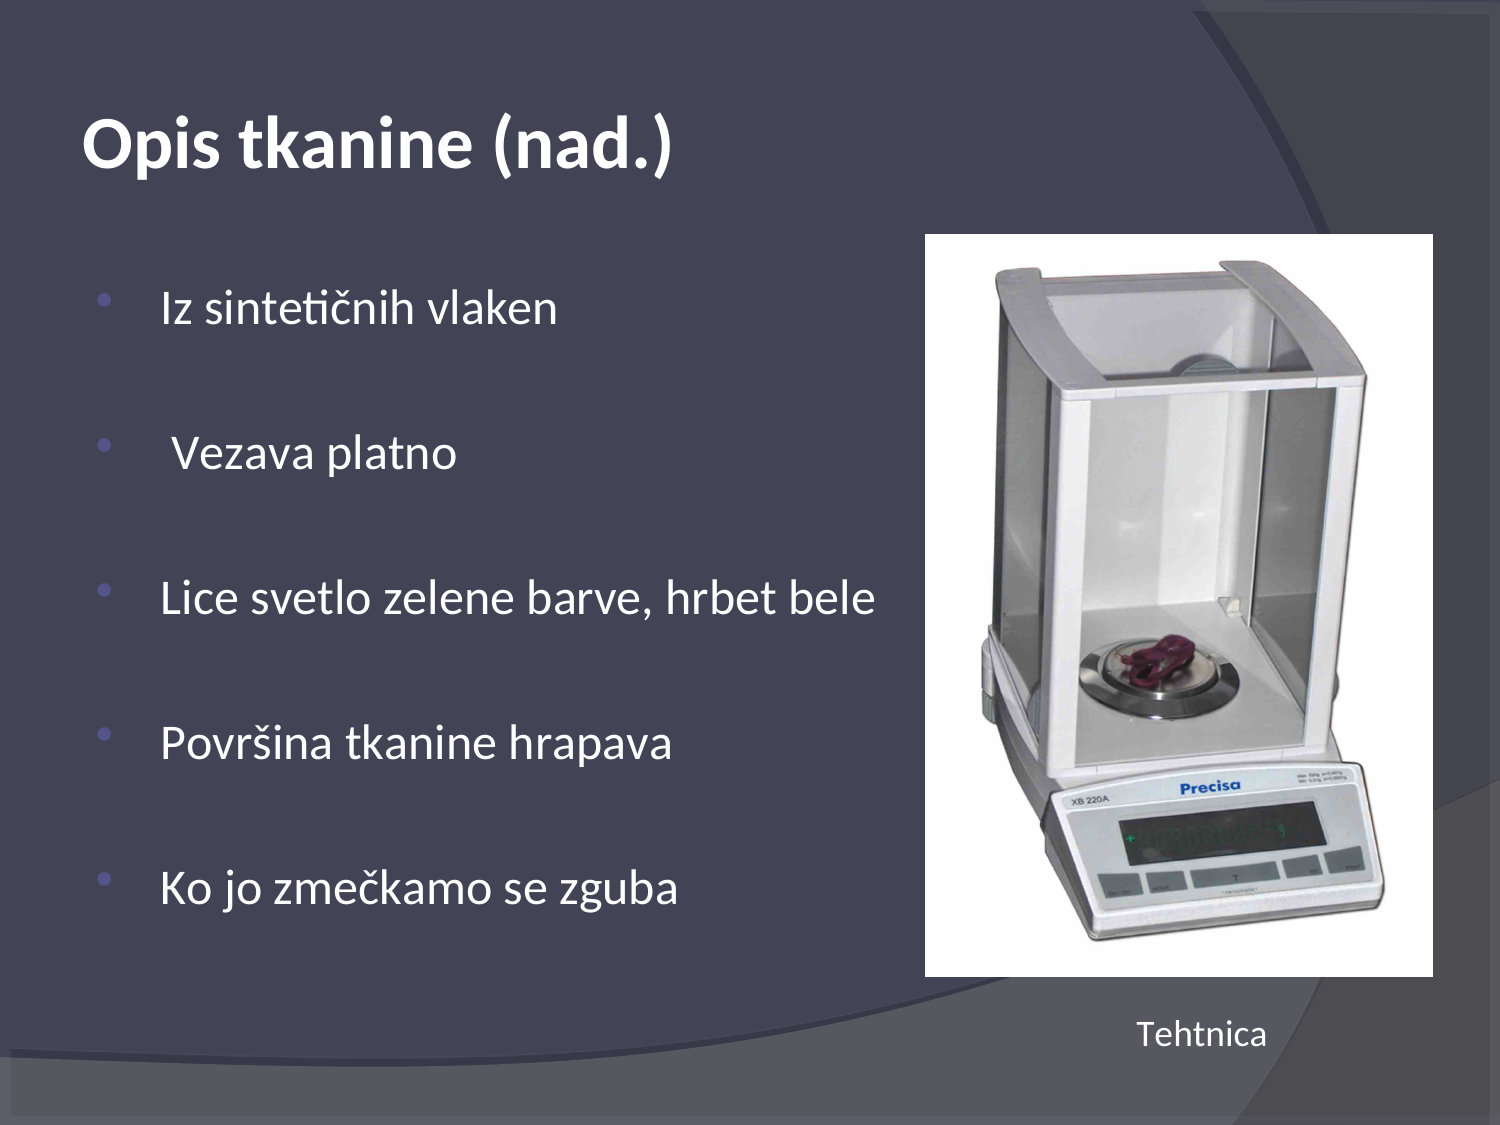

# Opis tkanine (nad.)
Iz sintetičnih vlaken
 Vezava platno
Lice svetlo zelene barve, hrbet bele
Površina tkanine hrapava
Ko jo zmečkamo se zguba
							Tehtnica